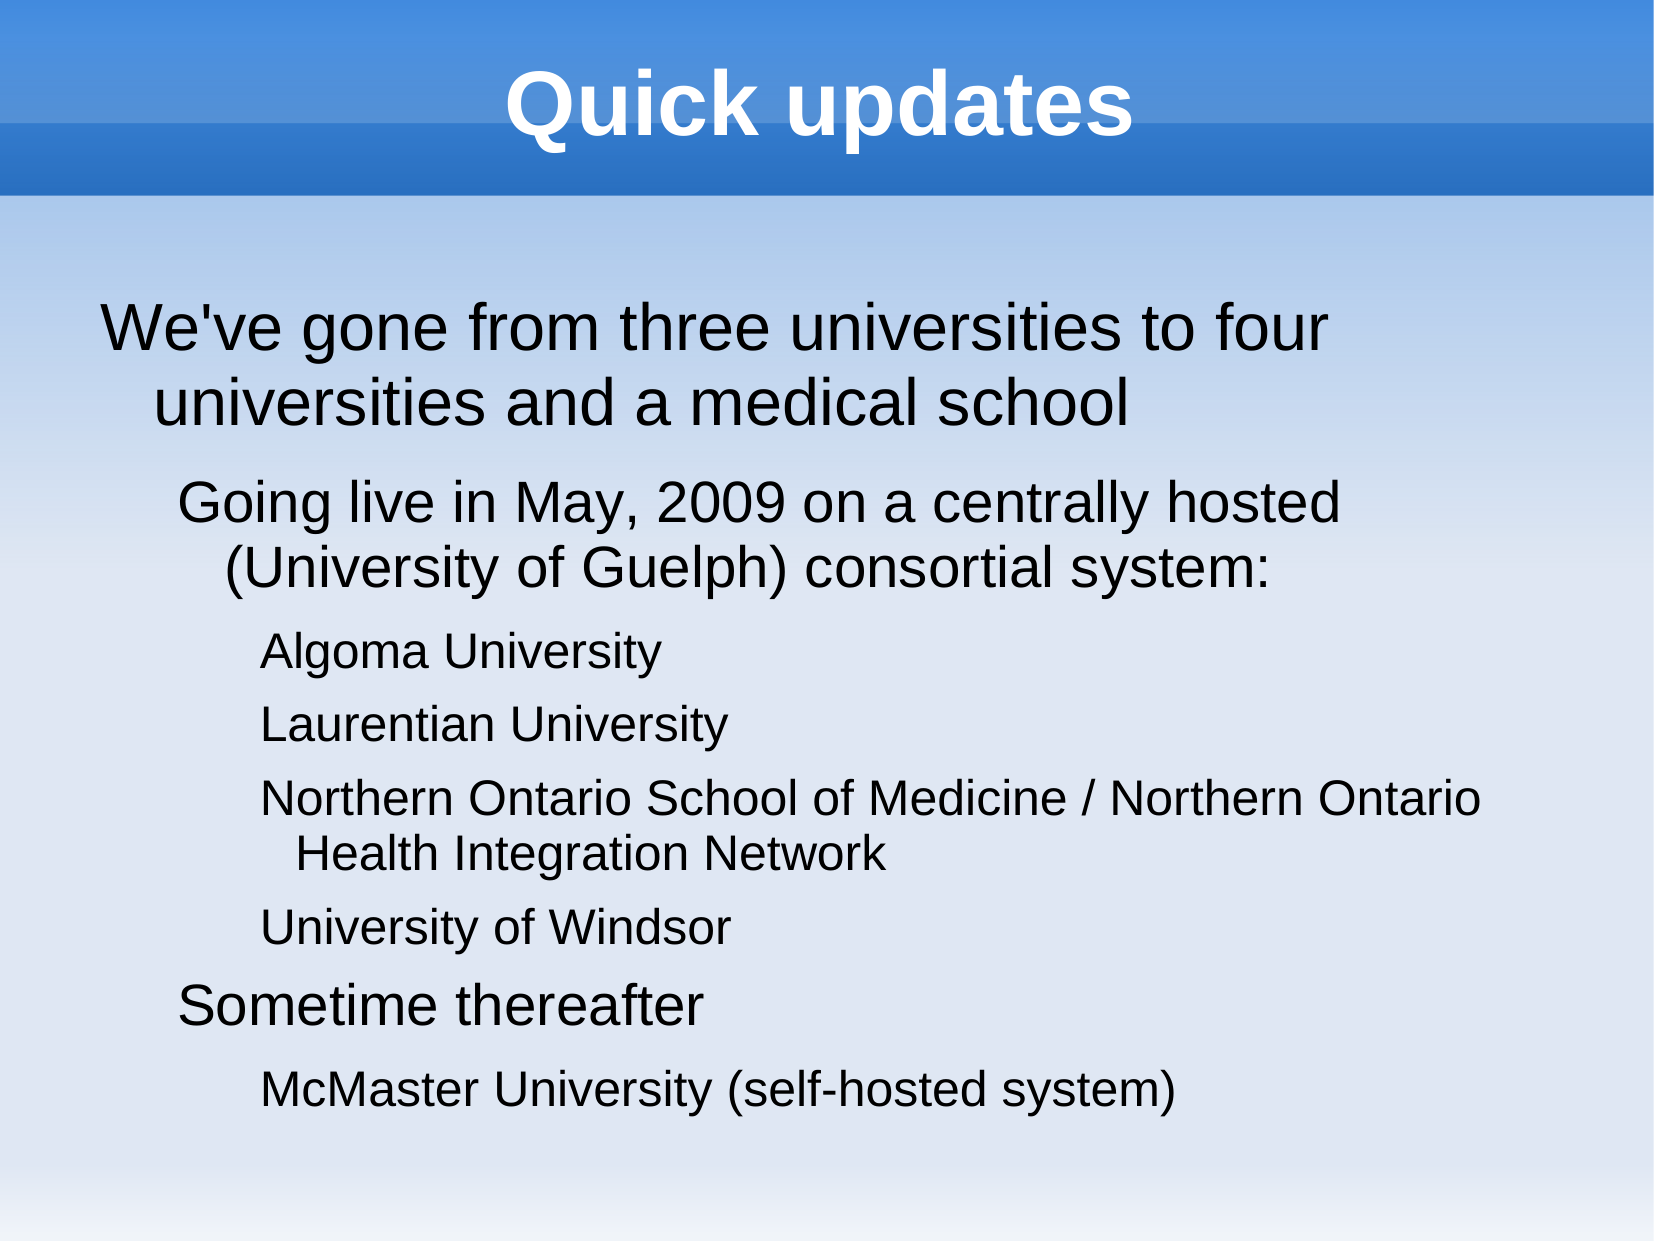

# Quick updates
We've gone from three universities to four universities and a medical school
Going live in May, 2009 on a centrally hosted (University of Guelph) consortial system:
Algoma University
Laurentian University
Northern Ontario School of Medicine / Northern Ontario Health Integration Network
University of Windsor
Sometime thereafter
McMaster University (self-hosted system)